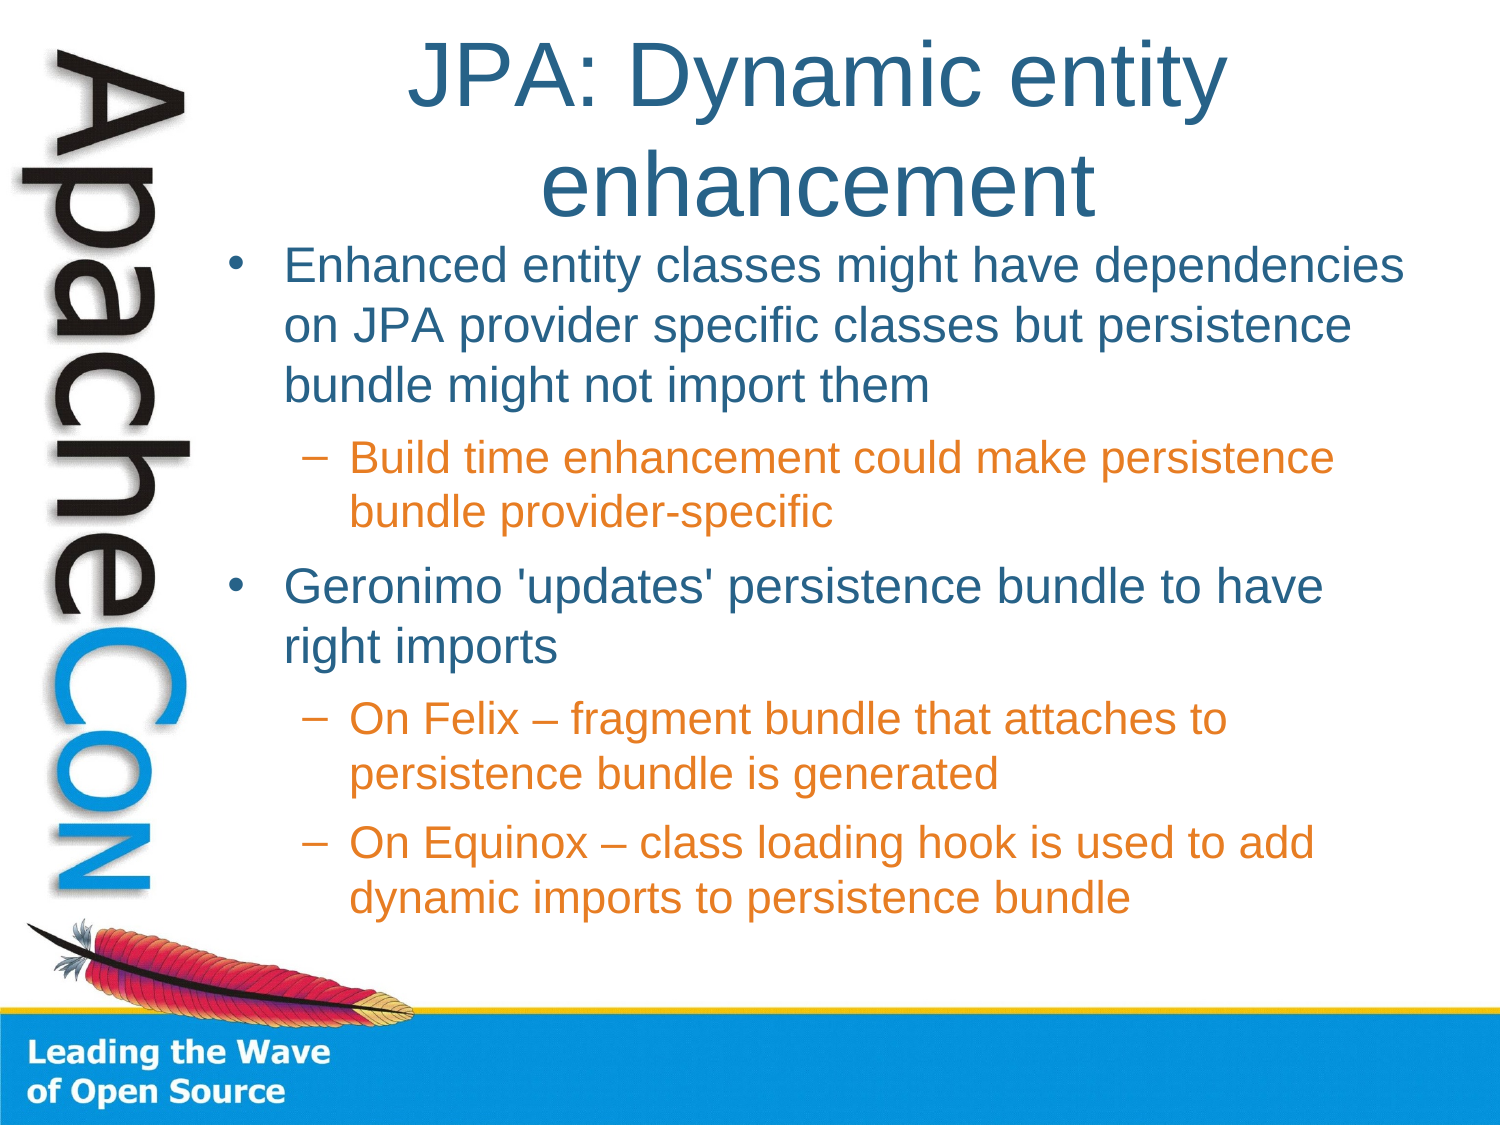

# JPA: Dynamic entity enhancement
Enhanced entity classes might have dependencies on JPA provider specific classes but persistence bundle might not import them
Build time enhancement could make persistence bundle provider-specific
Geronimo 'updates' persistence bundle to have right imports
On Felix – fragment bundle that attaches to persistence bundle is generated
On Equinox – class loading hook is used to add dynamic imports to persistence bundle